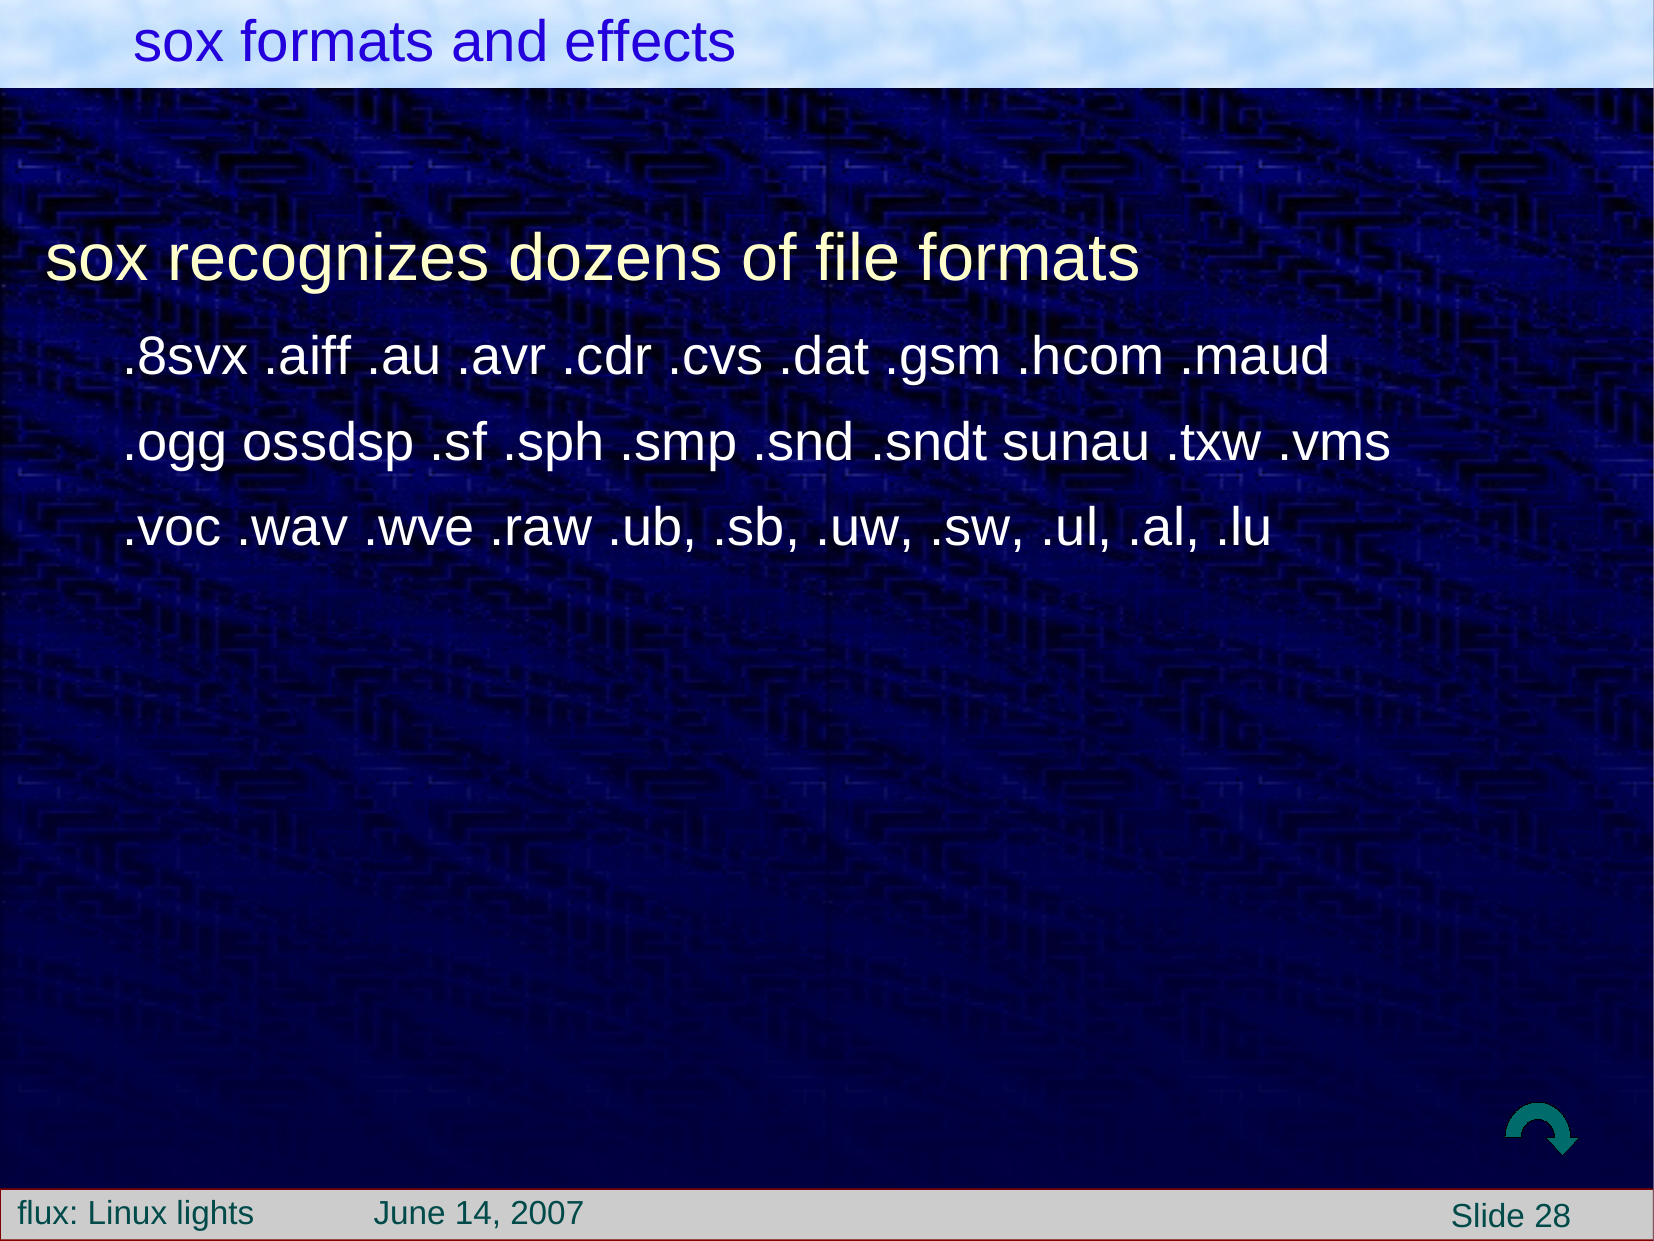

sox formats and effects
# sox recognizes dozens of file formats
.8svx .aiff .au .avr .cdr .cvs .dat .gsm .hcom .maud
.ogg ossdsp .sf .sph .smp .snd .sndt sunau .txw .vms
.voc .wav .wve .raw .ub, .sb, .uw, .sw, .ul, .al, .lu
flux: Linux lights	June 14, 2007
Slide